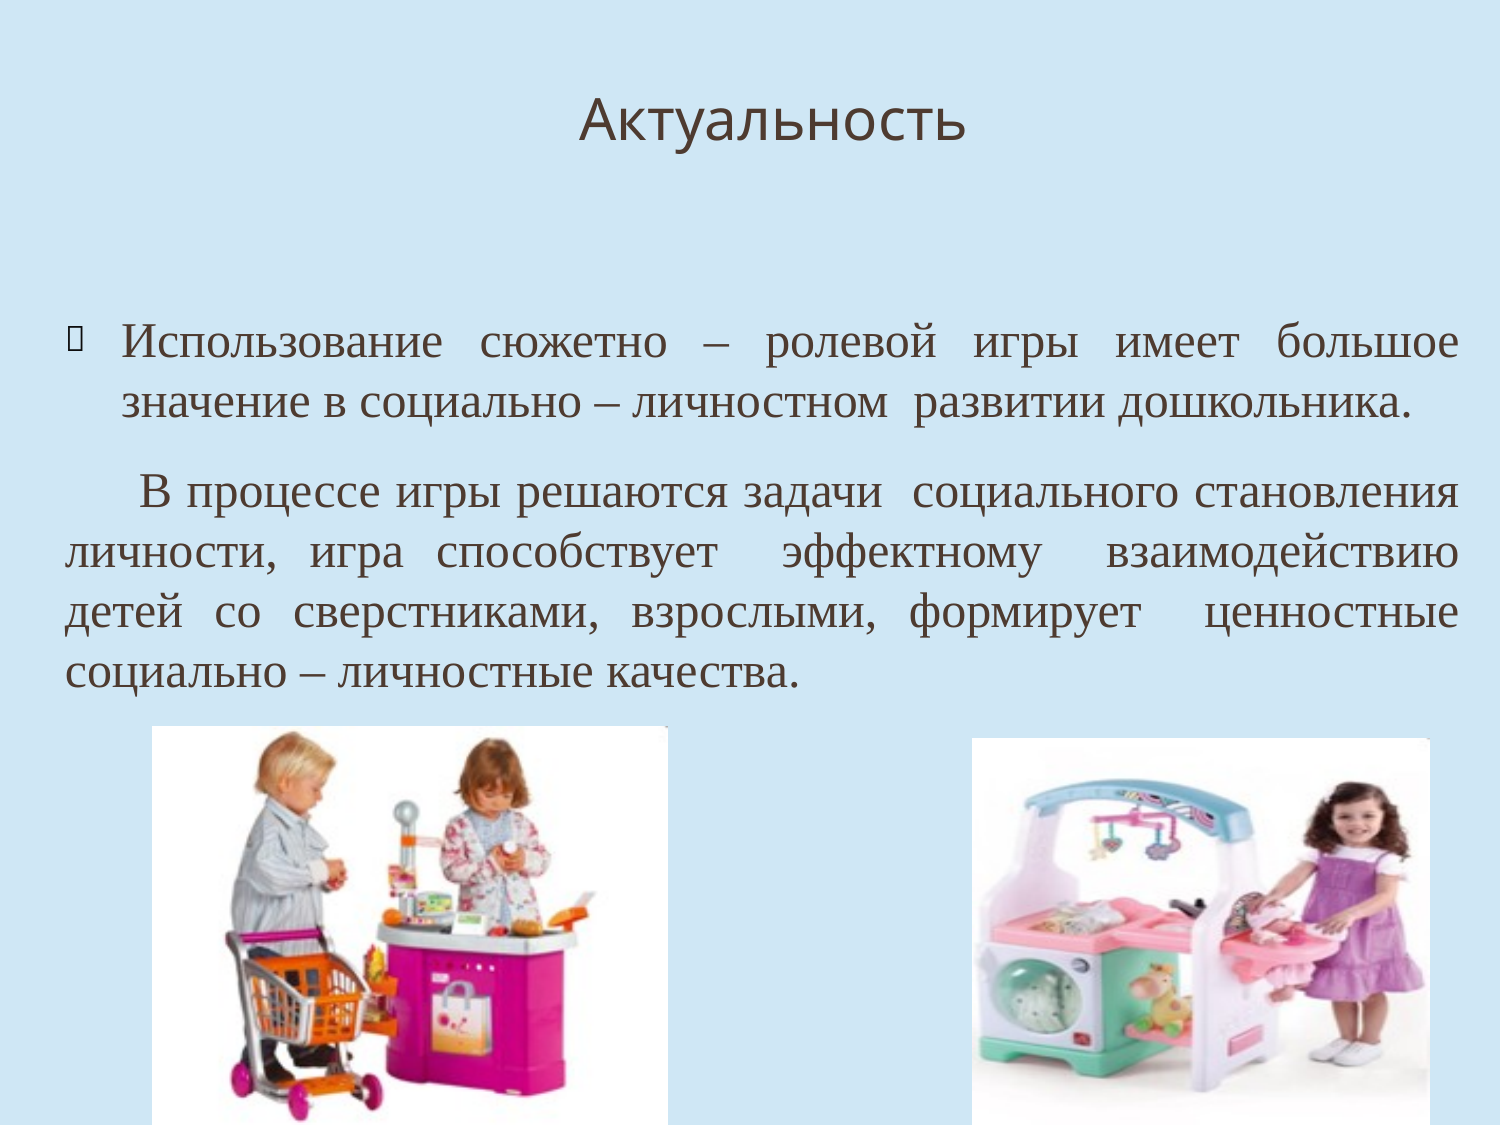

# Актуальность
Использование сюжетно – ролевой игры имеет большое значение в социально – личностном развитии дошкольника.
 В процессе игры решаются задачи социального становления личности, игра способствует эффектному взаимодействию детей со сверстниками, взрослыми, формирует ценностные социально – личностные качества.